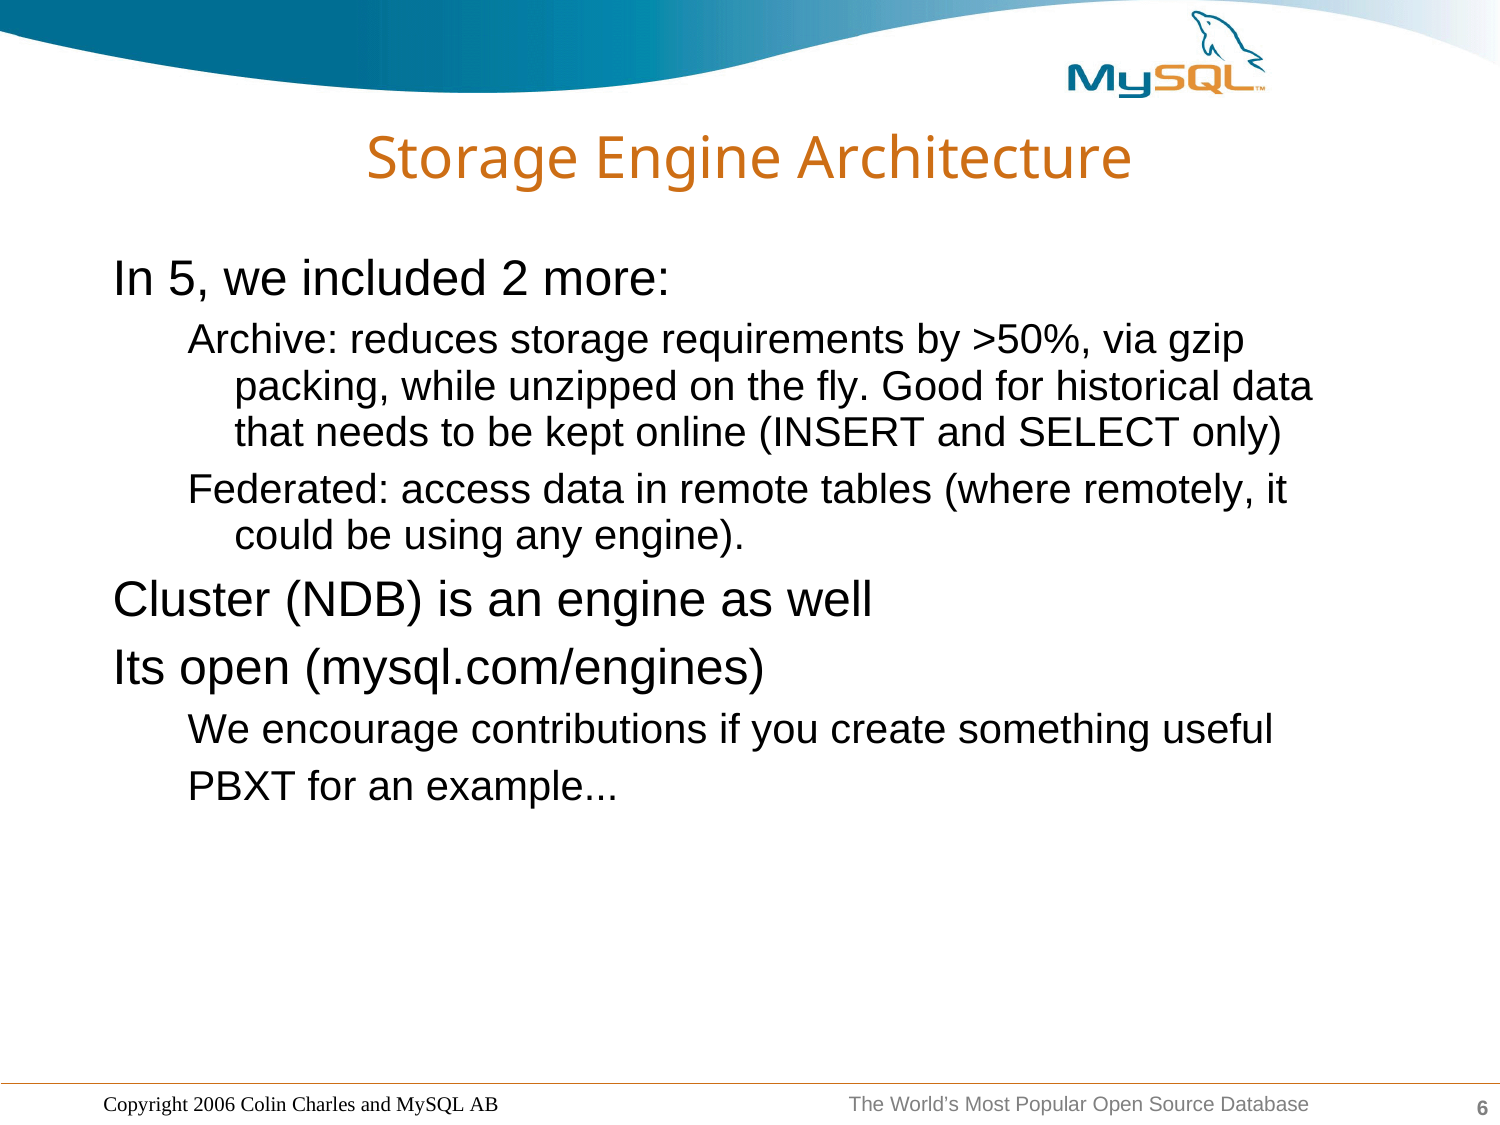

# Storage Engine Architecture
In 5, we included 2 more:
Archive: reduces storage requirements by >50%, via gzip packing, while unzipped on the fly. Good for historical data that needs to be kept online (INSERT and SELECT only)
Federated: access data in remote tables (where remotely, it could be using any engine).
Cluster (NDB) is an engine as well
Its open (mysql.com/engines)
We encourage contributions if you create something useful
PBXT for an example...